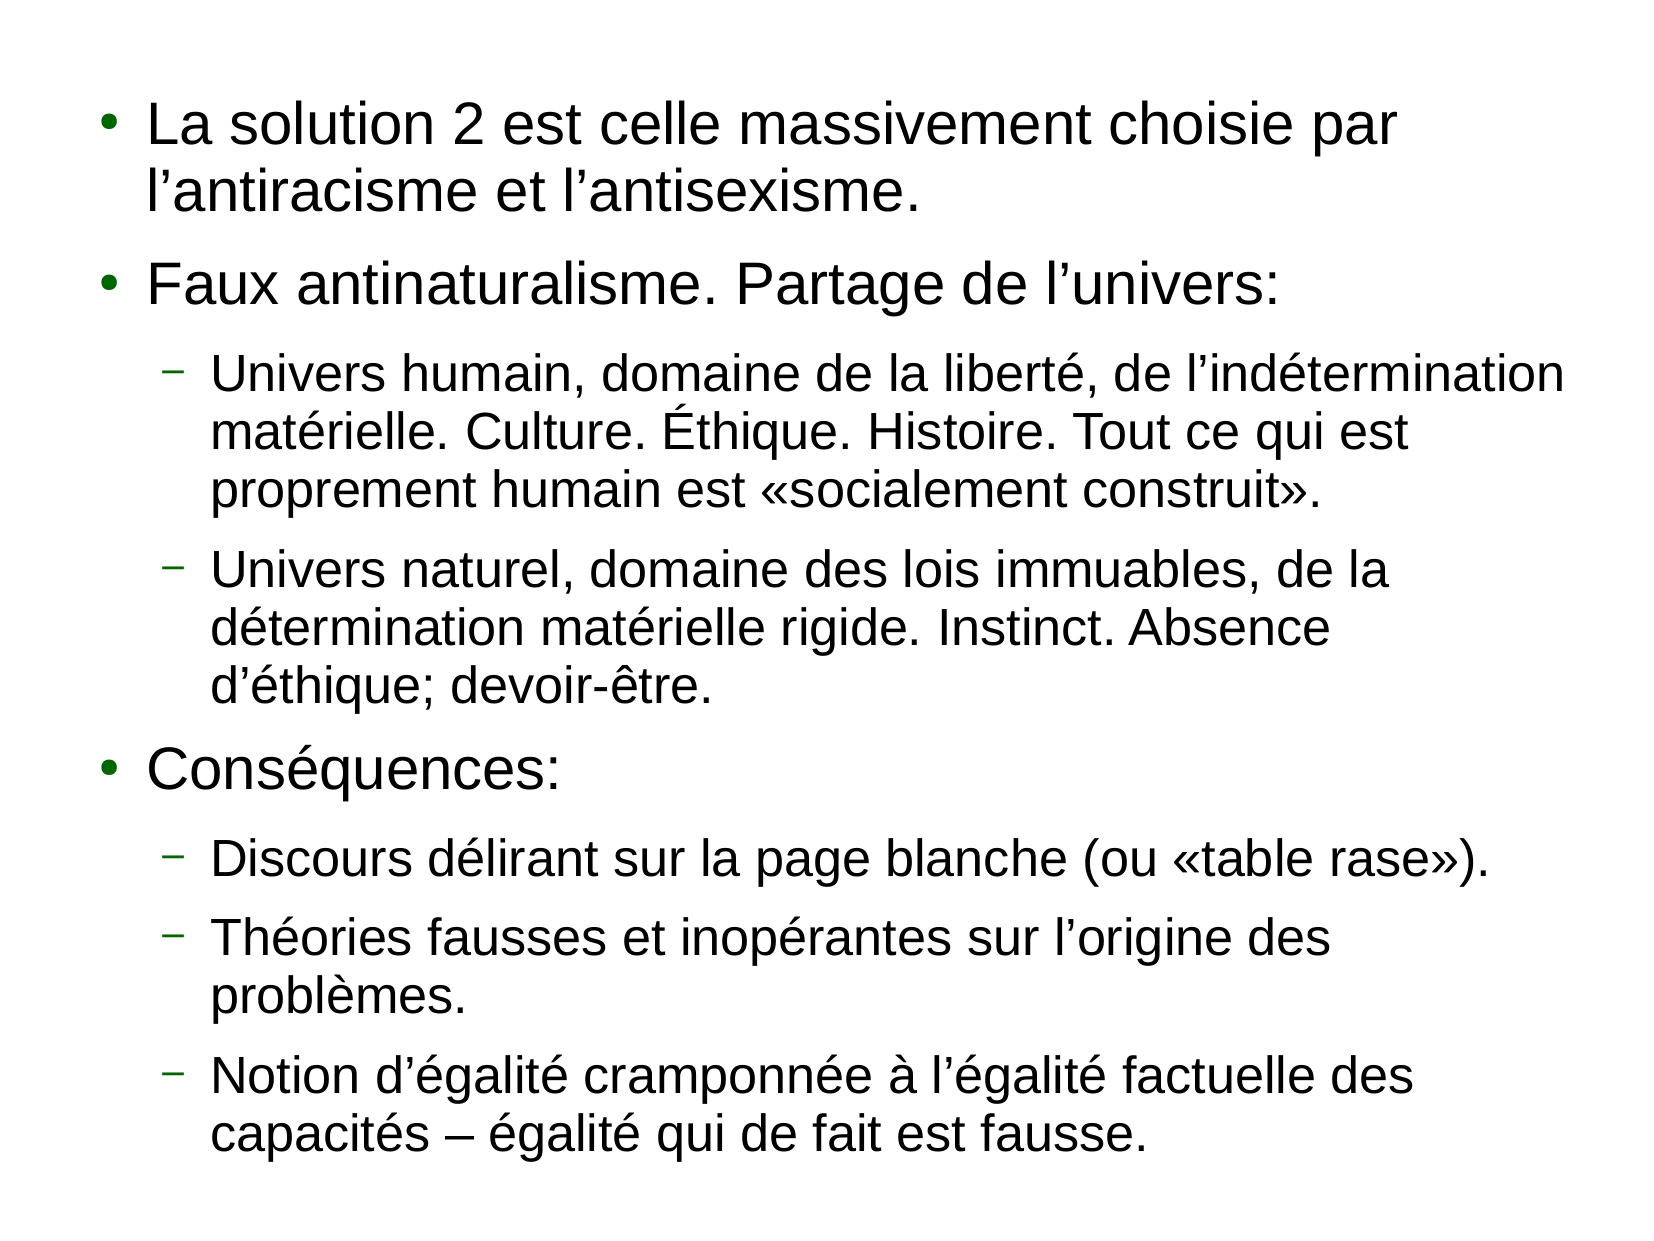

# La solution 2 est celle massivement choisie par l’antiracisme et l’antisexisme.
Faux antinaturalisme. Partage de l’univers:
Univers humain, domaine de la liberté, de l’indétermination matérielle. Culture. Éthique. Histoire. Tout ce qui est proprement humain est «socialement construit».
Univers naturel, domaine des lois immuables, de la détermination matérielle rigide. Instinct. Absence d’éthique; devoir-être.
Conséquences:
Discours délirant sur la page blanche (ou «table rase»).
Théories fausses et inopérantes sur l’origine des problèmes.
Notion d’égalité cramponnée à l’égalité factuelle des capacités – égalité qui de fait est fausse.